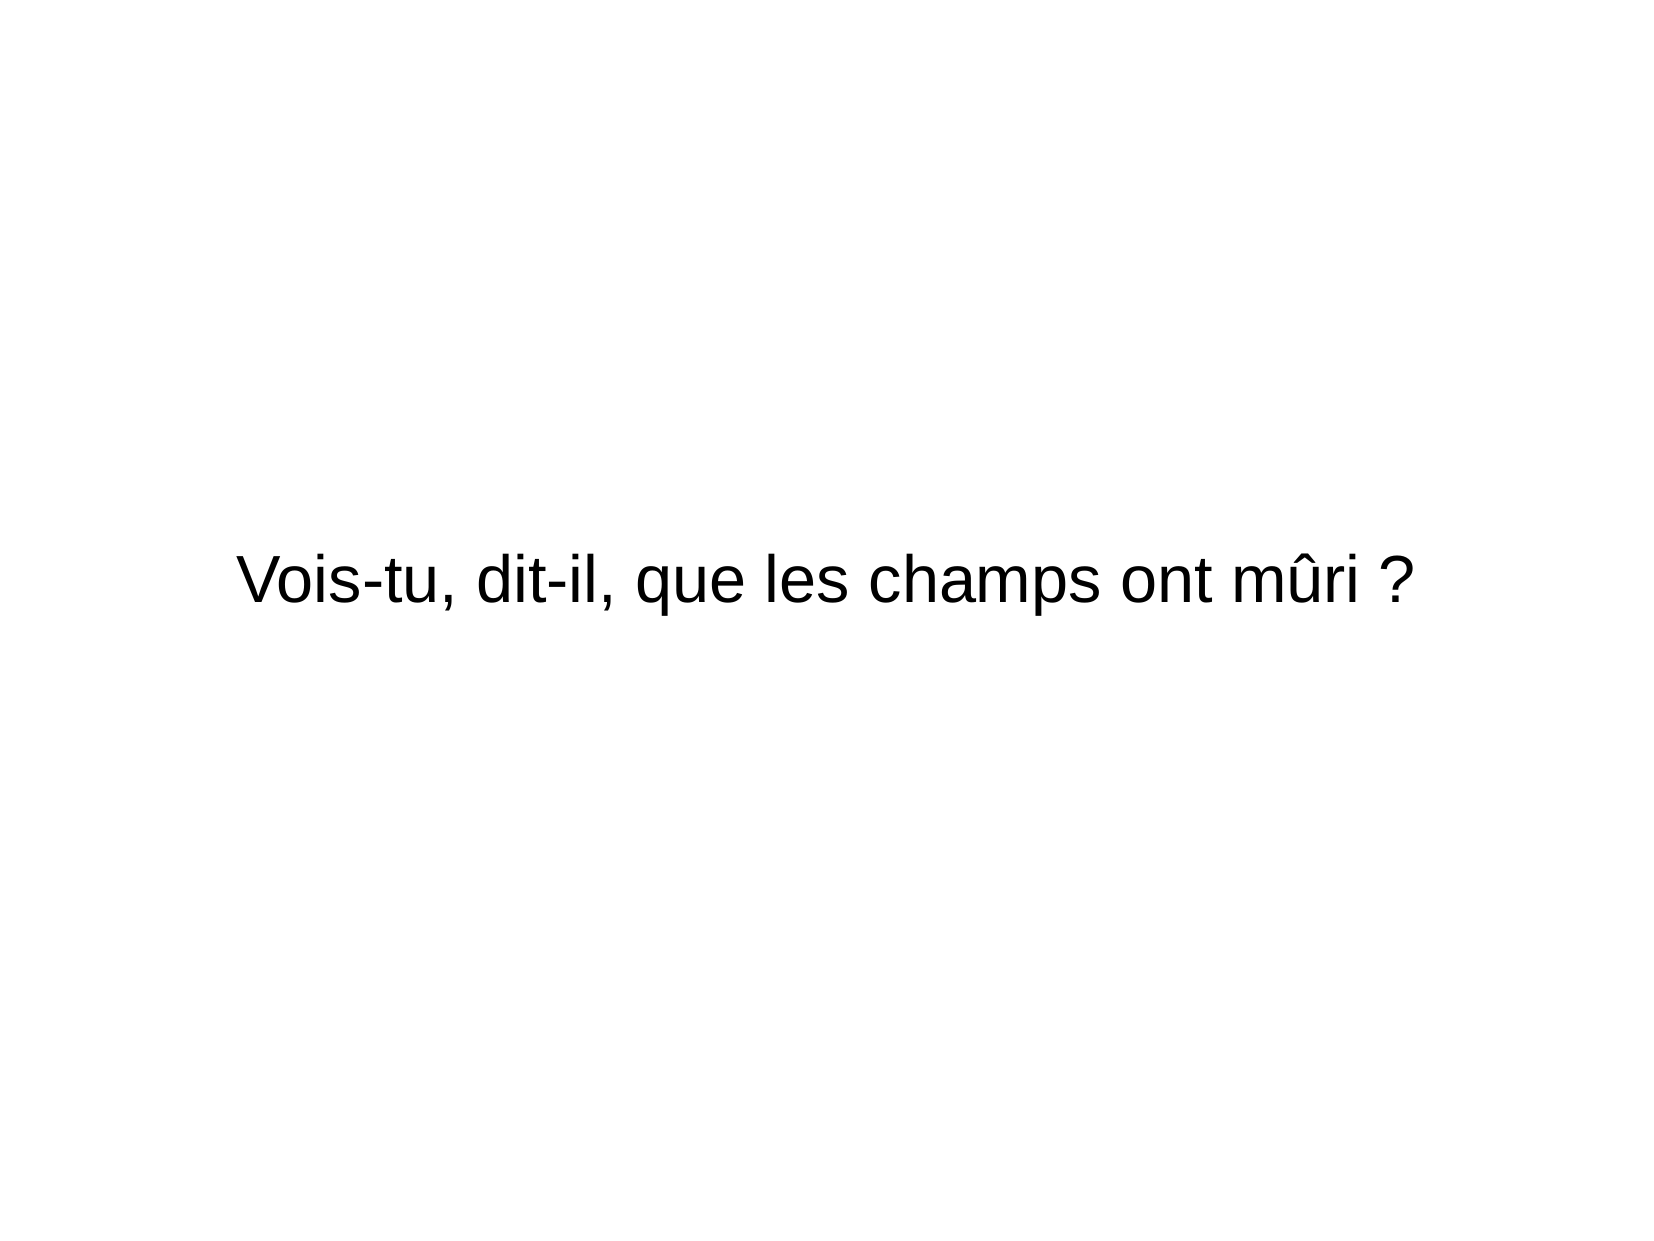

# Vois-tu, dit-il, que les champs ont mûri ?